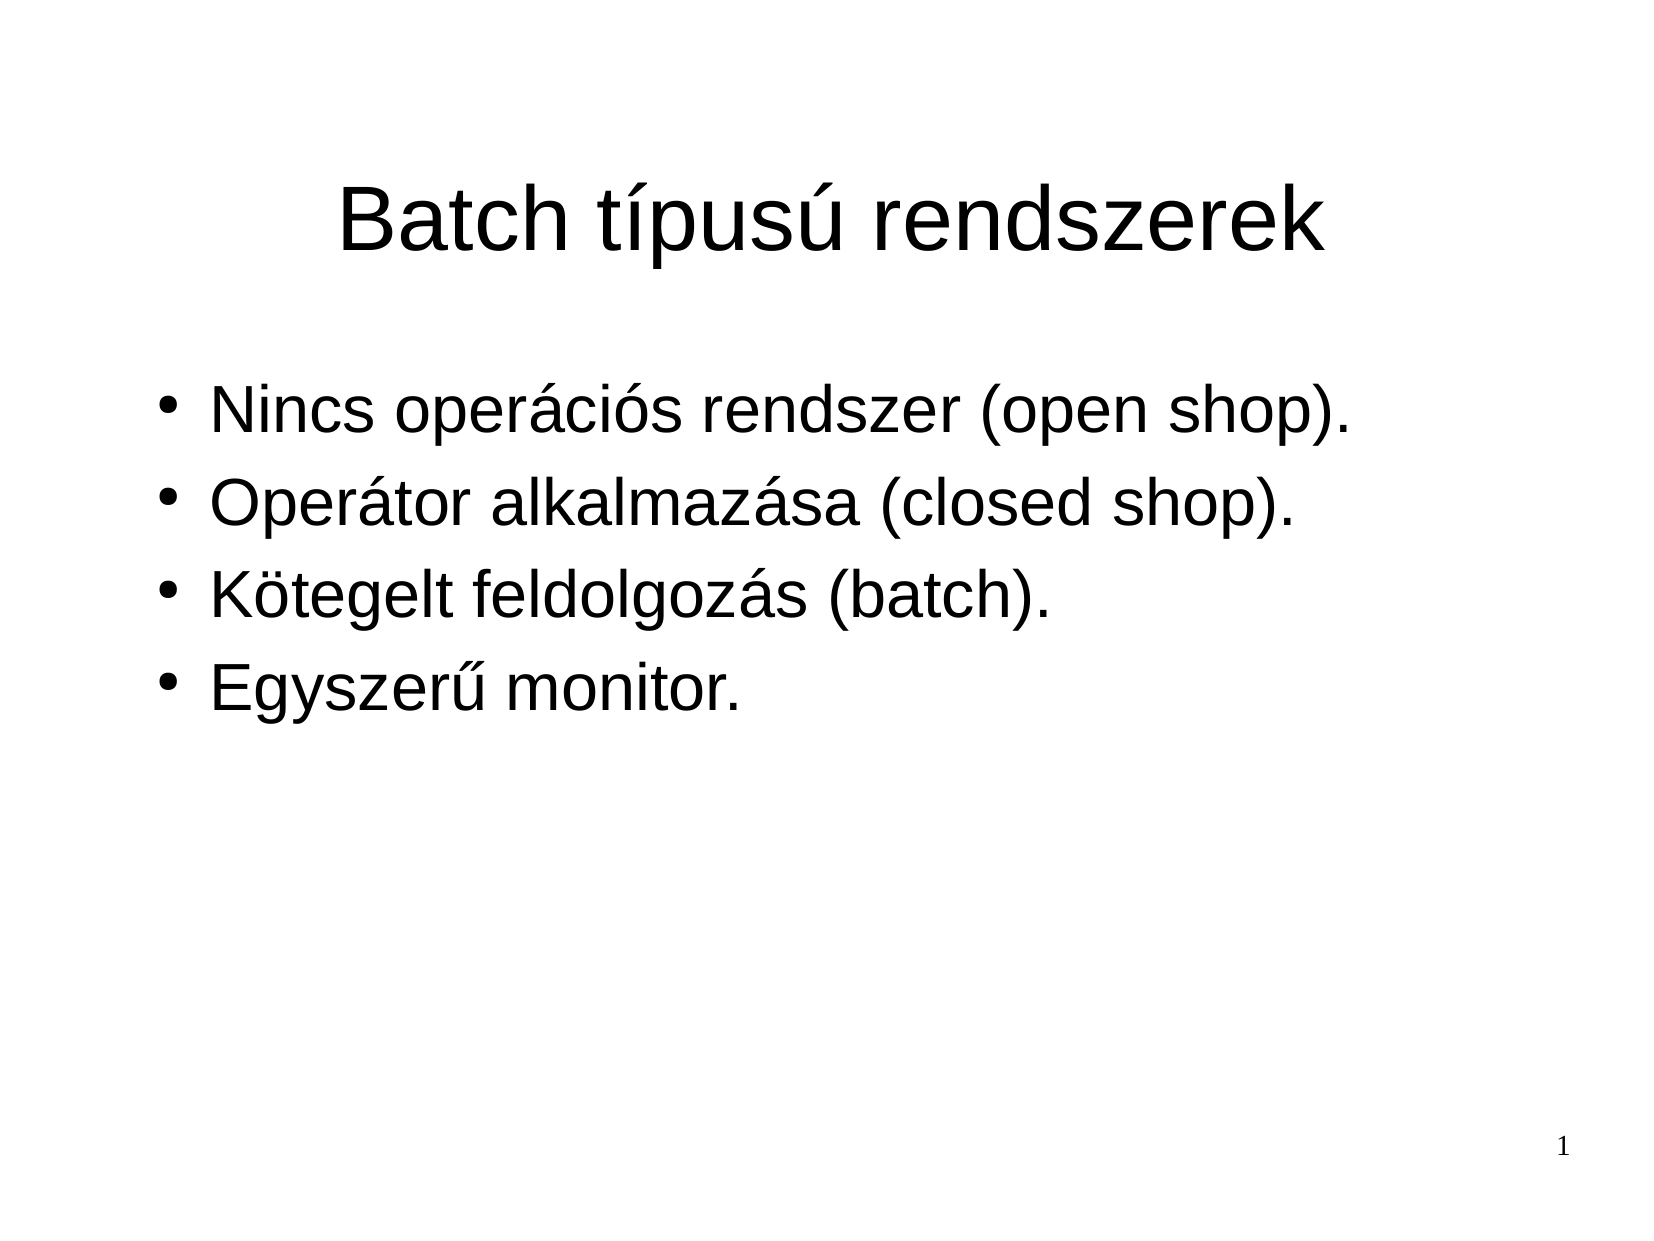

# Batch típusú rendszerek
Nincs operációs rendszer (open shop).
Operátor alkalmazása (closed shop).
Kötegelt feldolgozás (batch).
Egyszerű monitor.
1